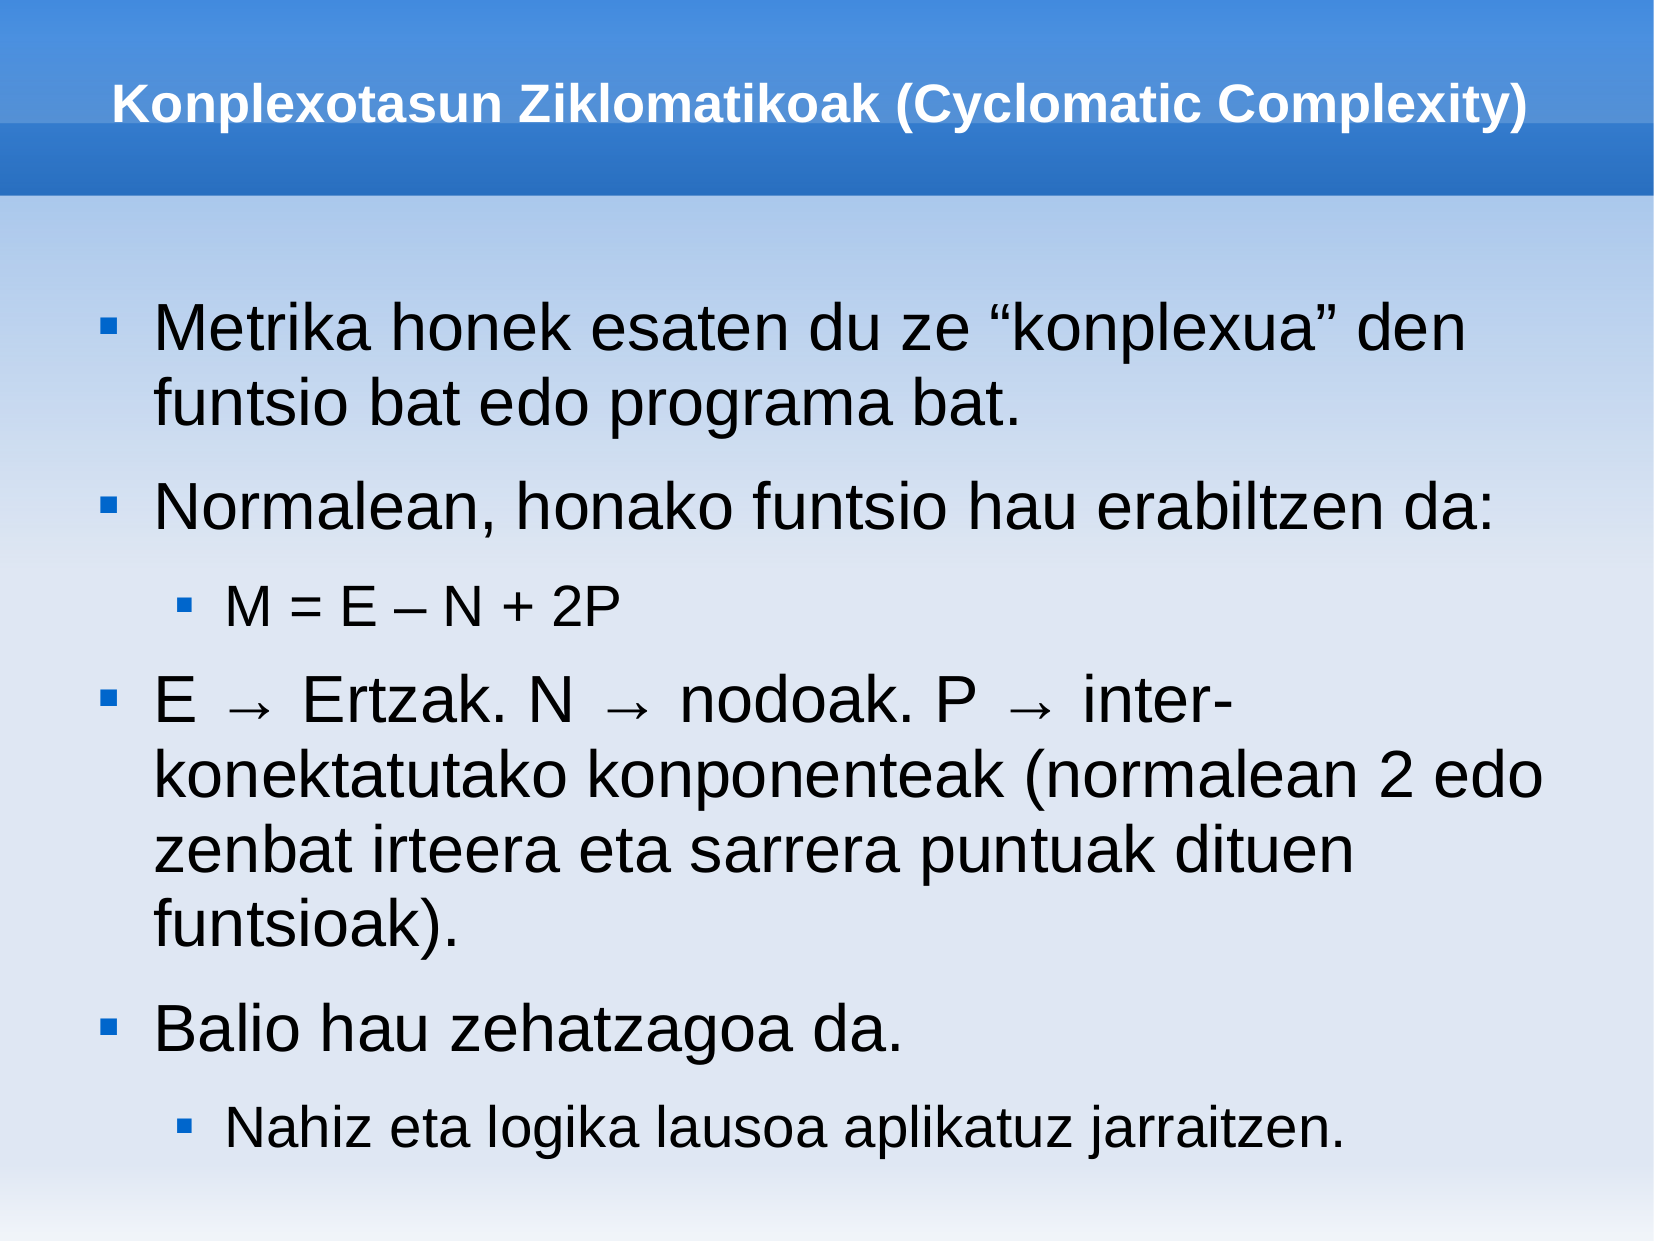

# Konplexotasun Ziklomatikoak (Cyclomatic Complexity)
Metrika honek esaten du ze “konplexua” den funtsio bat edo programa bat.
Normalean, honako funtsio hau erabiltzen da:
M = E – N + 2P
E → Ertzak. N → nodoak. P → inter-konektatutako konponenteak (normalean 2 edo zenbat irteera eta sarrera puntuak dituen funtsioak).
Balio hau zehatzagoa da.
Nahiz eta logika lausoa aplikatuz jarraitzen.